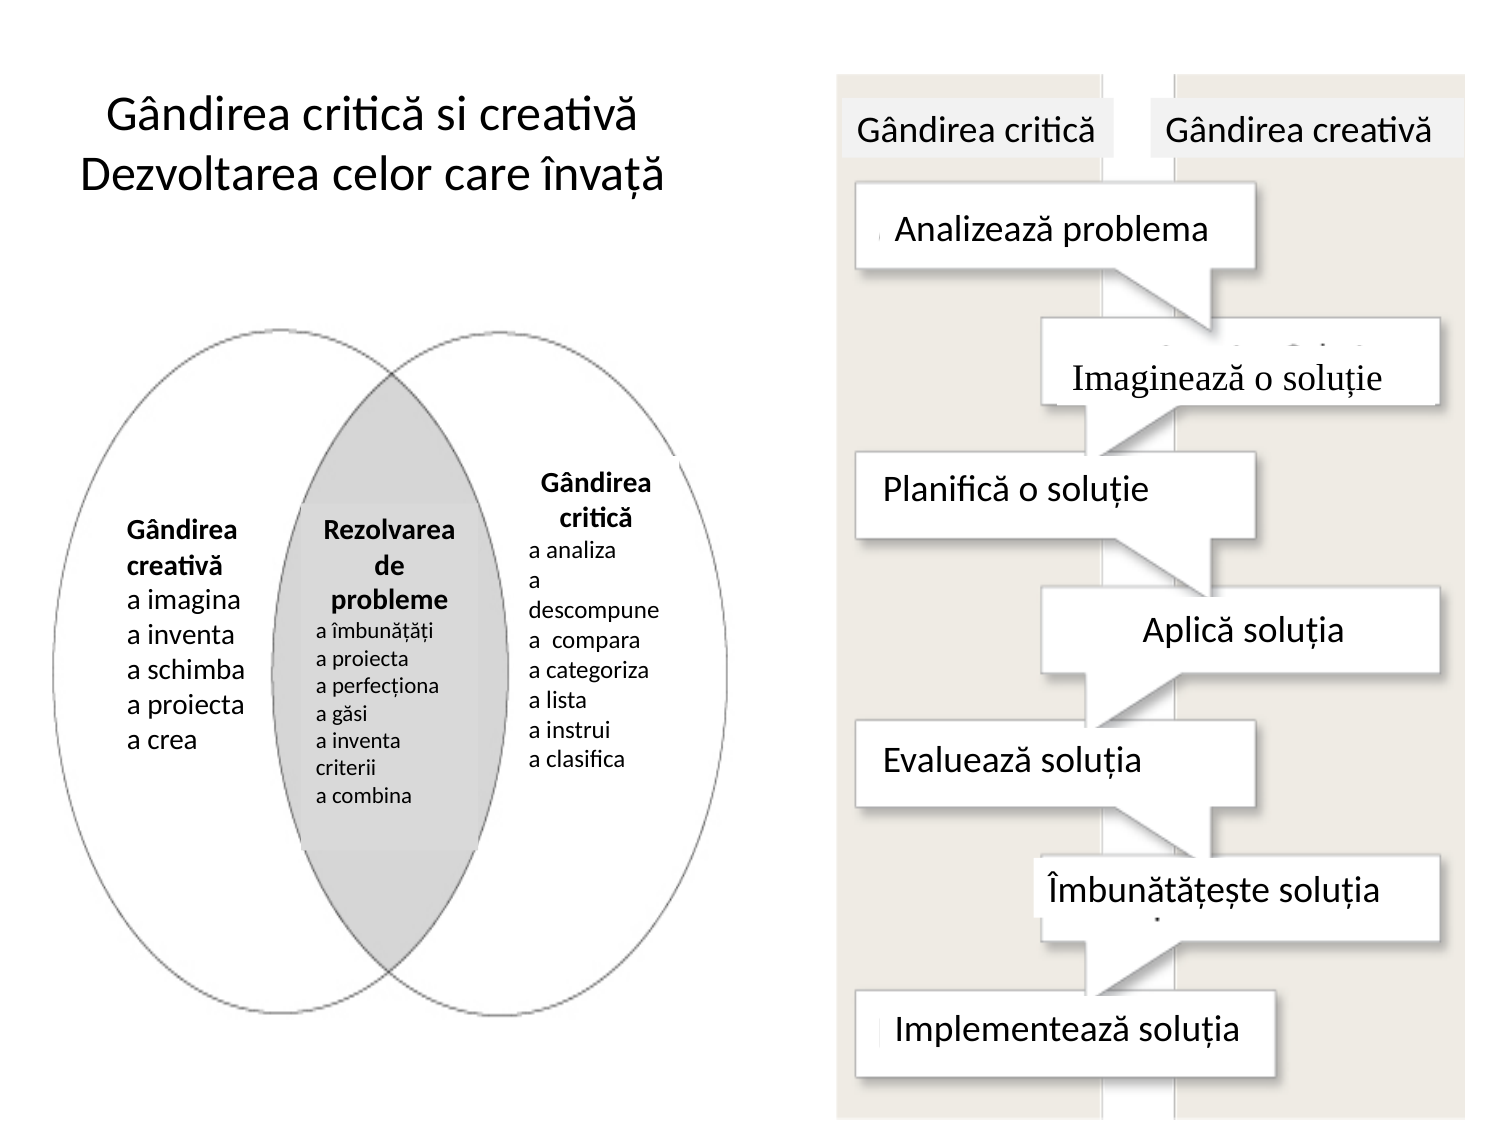

# Gândirea critică si creativă Dezvoltarea celor care învață
Gândirea critică
Gândirea creativă
Analizează problema
Imaginează o soluție
Gândirea critică
a analiza
a descompune
a compara
a categoriza
a lista
a instrui
a clasifica
Planifică o soluție
Gândirea creativă
a imagina
a inventa
a schimba
a proiecta
a crea
Rezolvarea de probleme
a îmbunățăți
a proiecta
a perfecționa
a găsi
a inventa criterii
a combina
Aplică soluția
Evaluează soluția
Îmbunătățește soluția
Implementează soluția